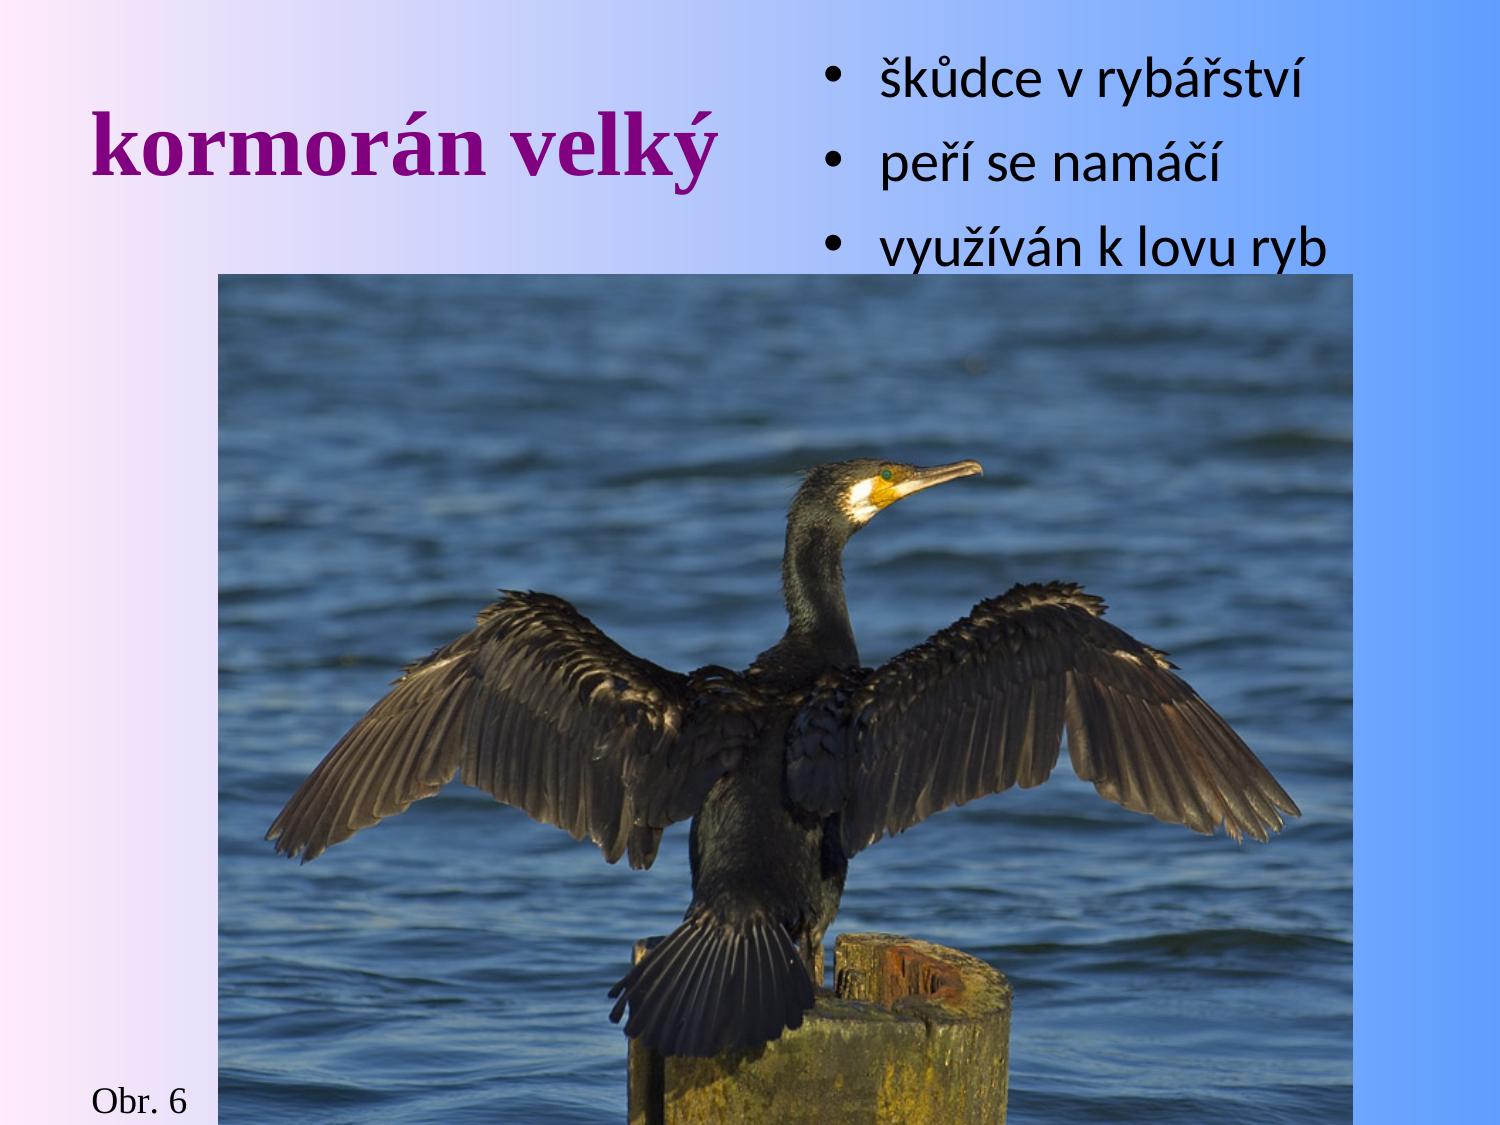

škůdce v rybářství
peří se namáčí
využíván k lovu ryb
# kormorán velký
Obr. 6